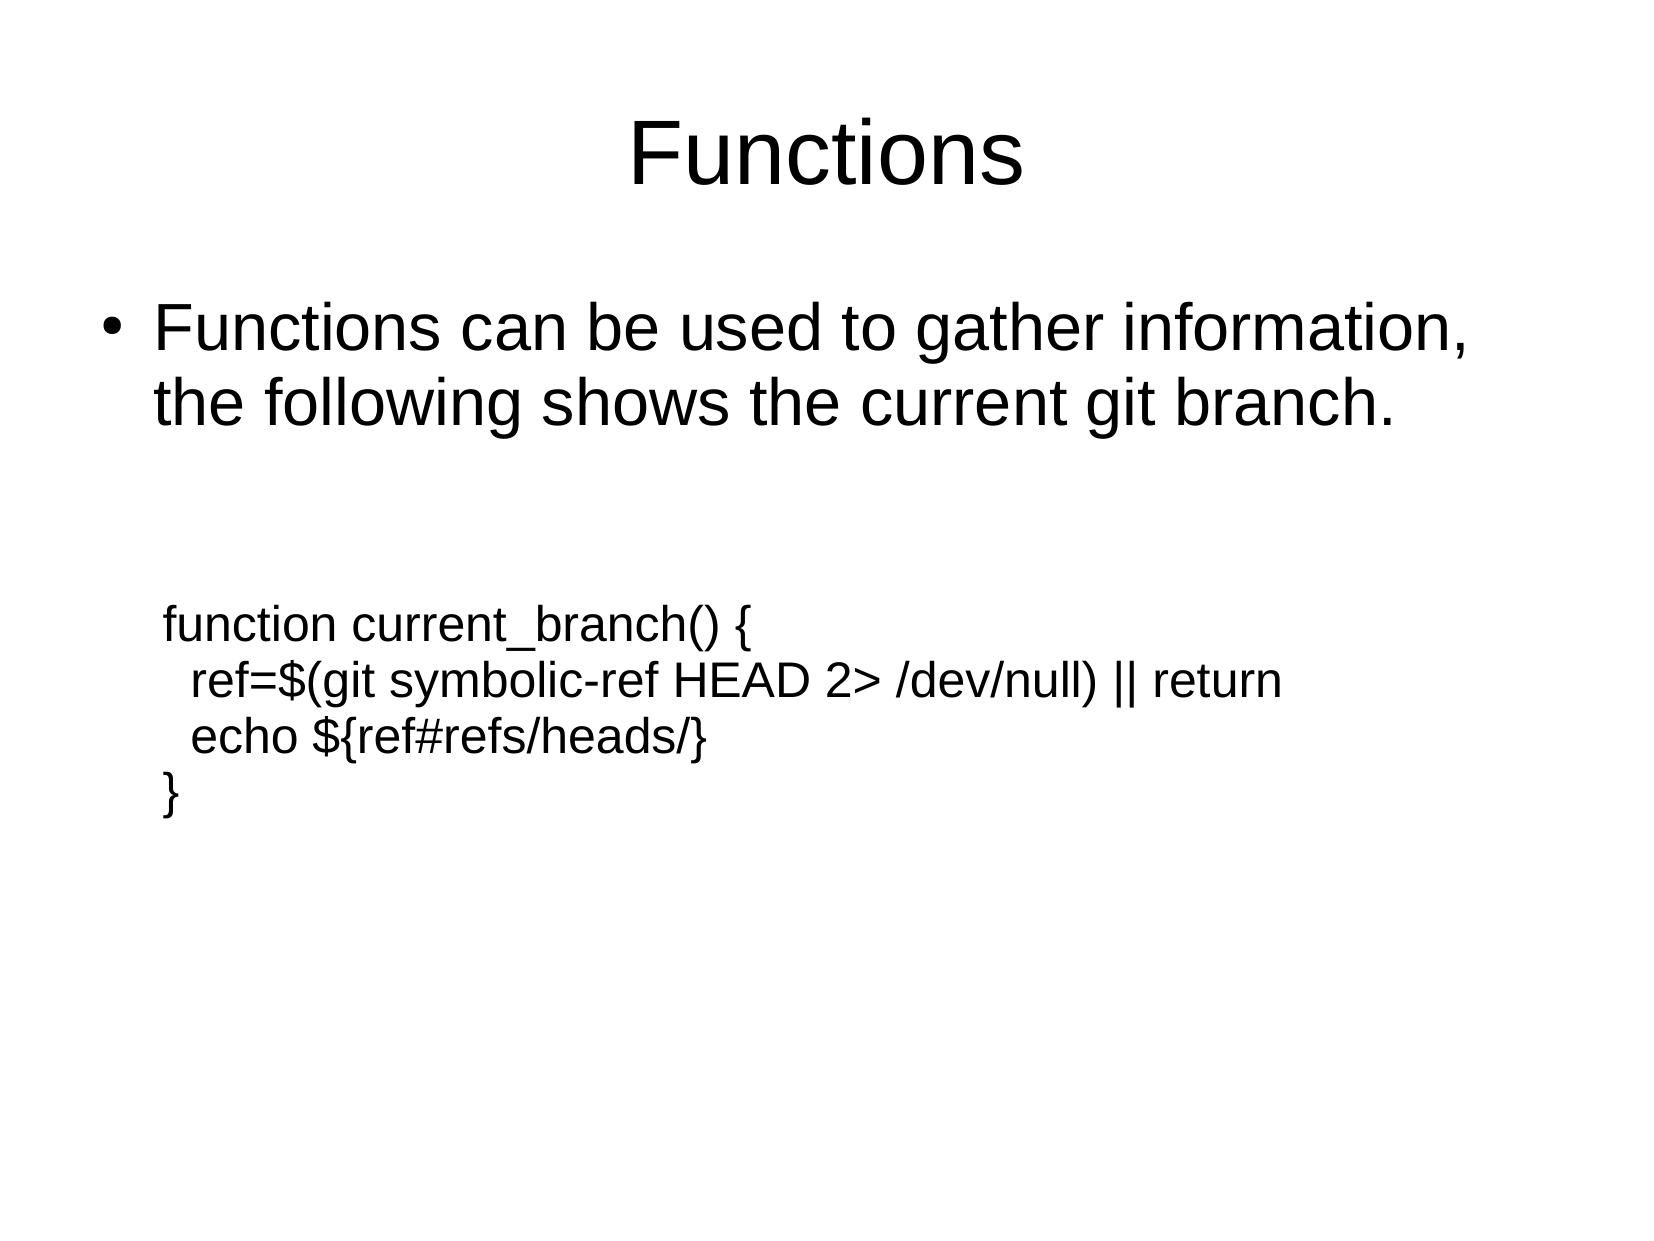

# Functions
Functions can be used to gather information, the following shows the current git branch.
function current_branch() {
 ref=$(git symbolic-ref HEAD 2> /dev/null) || return
 echo ${ref#refs/heads/}
}